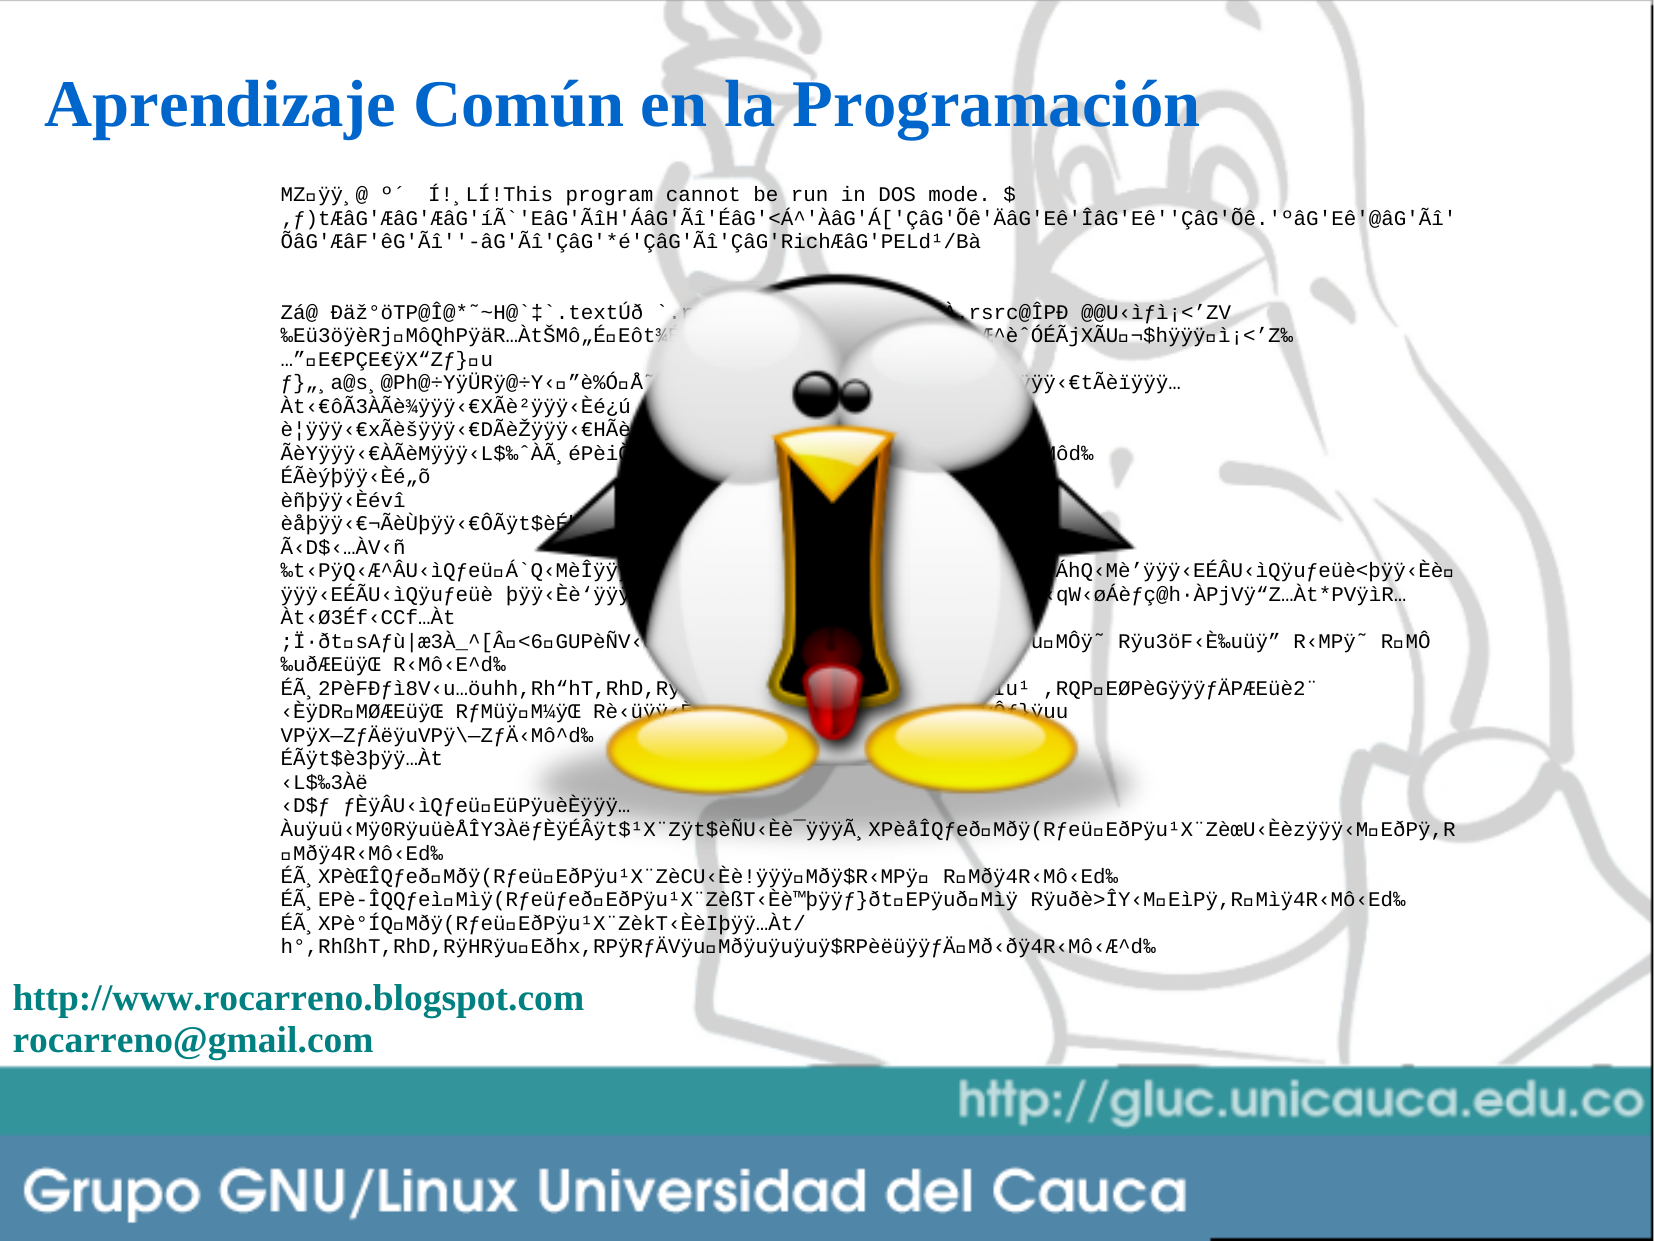

Aprendizaje Común en la Programación
MZÿÿ¸@ º´	Í!¸LÍ!This program cannot be run in DOS mode. $‚ƒ)tÆâG'ÆâG'ÆâG'íÃ`'EâG'ÃîH'ÁâG'Ãî'ÉâG'<Á^'ÀâG'Á['ÇâG'Õê'ÄâG'Eê'ÎâG'Eê''ÇâG'Õê.'ºâG'Eê'@âG'Ãî'ÕâG'ÆâF'êG'Ãî''-âG'Ãî'ÇâG'*é'ÇâG'Ãî'ÇâG'RichÆâG'PELd¹/Bà
Zá@ Ðäž°öTP@Î@*˜~H@`‡`.textÚð `.rdatan×à@@.dataTZð°ð@À.rsrc@ÎPÐ @@U‹ìƒì¡<’ZV‰Eü3öÿèRjMôQhPÿäR…ÀtŠMô„ÉEôt¾É¶@tQÐŠ„Éuï…öuÿàR‹ð‹Mü‹Æ^èˆÓÉÃjXÃU¬$hÿÿÿì¡<’Z‰…”E€PÇE€ÿX“Zƒ}u
ƒ}„¸a@s¸@Ph@÷YÿÜRÿ@÷Y‹”è%ÓÅ˜ÉÃé¦Ê¡ìµZ…Àuè÷×‹@Ãèéÿÿÿ‹€pÃèÝÿÿÿ‹€tÃèïÿÿÿ…Àt‹€ôÃ3ÀÃè¾ÿÿÿ‹€XÃè²ÿÿÿ‹Èé¿ú
è¦ÿÿÿ‹€xÃèšÿÿÿ‹€DÃèŽÿÿÿ‹€HÃè‚ÿÿÿ‹€€Ãèvÿÿÿ‹€Ãÿt$èfÿÿÿ‹Èèÿ
ÃèYÿÿÿ‹€ÀÃèMÿÿÿ‹L$‰ˆÀÃ¸éPèiÒQƒì‹Ì‰eðhÐ+Rÿ RÿuƒMüÿÿuèÿÿÿ‹Èèa‹Môd‰
ÉÃèýþÿÿ‹Èé„õ
èñþÿÿ‹Èévî
èåþÿÿ‹€¬ÃèÙþÿÿ‹€ÔÃÿt$èÉþÿÿ‹Èèù
Ã‹D$‹…ÀV‹ñ‰t‹PÿQ‹Æ^ÂU‹ìQƒeüÁ`Q‹MèÎÿÿÿ‹EÉÂU‹ìQƒeüÁˆQ‹Mè°ÿÿÿ‹EÉÂU‹ìQƒeüÁhQ‹Mè’ÿÿÿ‹EÉÂU‹ìQÿuƒeüè<þÿÿ‹Èèÿÿÿ‹EÉÃU‹ìQÿuƒeüè þÿÿ‹Èè‘ÿÿÿ‹EÉÃU‹ìQÿuƒeüèþÿÿ‹Èè“ÿÿÿ‹EÉÃ‹D$SV‹qW‹øÁèƒç@h·ÀPjVÿ“Z…Àt*PVÿìR…Àt‹Ø3Éf‹CCf…Àt
;Ï·ðtsAƒù|æ3À_^[Â<6GUPèÑV‹èSUÿŒ!RƒÄfƒ$/‹Å]ëÕ¸PèŸÐƒì ƒeðVÿuMÔÿ˜ Rÿu3öF‹È‰uüÿ” R‹MPÿ˜ RMÔ‰uðÆEüÿŒ R‹Mô‹E^d‰
ÉÃ¸2PèFÐƒì8V‹u…öuhh,Rh“hT,RhD,RÿHRƒÄƒ}tWh$,RM¼ÿ Rƒeü…ö‹Îu¹ ,RQPEØPèGÿÿÿƒÄPÆEüè2¨
‹ÈÿDRMØÆEüÿŒ RƒMüÿM¼ÿŒ Rè‹üÿÿ‹Èè"‹E…Àuèxüÿÿ‹€t…Àt‹@ PèvÔƒ}ÿuu
VPÿX—ZƒÄëÿuVPÿ\—ZƒÄ‹Mô^d‰
ÉÃÿt$è3þÿÿ…Àt
‹L$‰3Àë
‹D$ƒ ƒÈÿÂU‹ìQƒeüEüPÿuèÈÿÿÿ…Àuÿuü‹Mÿ0RÿuüèÅÎY3ÀëƒÈÿÉÂÿt$¹X¨Zÿt$èÑU‹Èè¯ÿÿÿÃ¸XPèåÎQƒeðMðÿ(RƒeüEðPÿu¹X¨ZèœU‹Èèzÿÿÿ‹MEðPÿ,RMðÿ4R‹Mô‹Ed‰
ÉÃ¸XPèŒÎQƒeðMðÿ(RƒeüEðPÿu¹X¨ZèCU‹Èè!ÿÿÿMðÿ$R‹MPÿ RMðÿ4R‹Mô‹Ed‰
ÉÃ¸EPè-ÎQQƒeìMìÿ(RƒeüƒeðEðPÿu¹X¨ZèßT‹Èè™þÿÿƒ}ðtEPÿuðMìÿ Rÿuðè>ÎY‹MEìPÿ,RMìÿ4R‹Mô‹Ed‰
ÉÃ¸XPè°ÍQMðÿ(RƒeüEðPÿu¹X¨ZèkT‹ÈèIþÿÿ…Àt/h°,RhßhT,RhD,RÿHRÿuEðhx,RPÿRƒÄVÿuMðÿuÿuÿuÿ$RPèëüÿÿƒÄMð‹ðÿ4R‹Mô‹Æ^d‰
http://www.rocarreno.blogspot.com
rocarreno@gmail.com